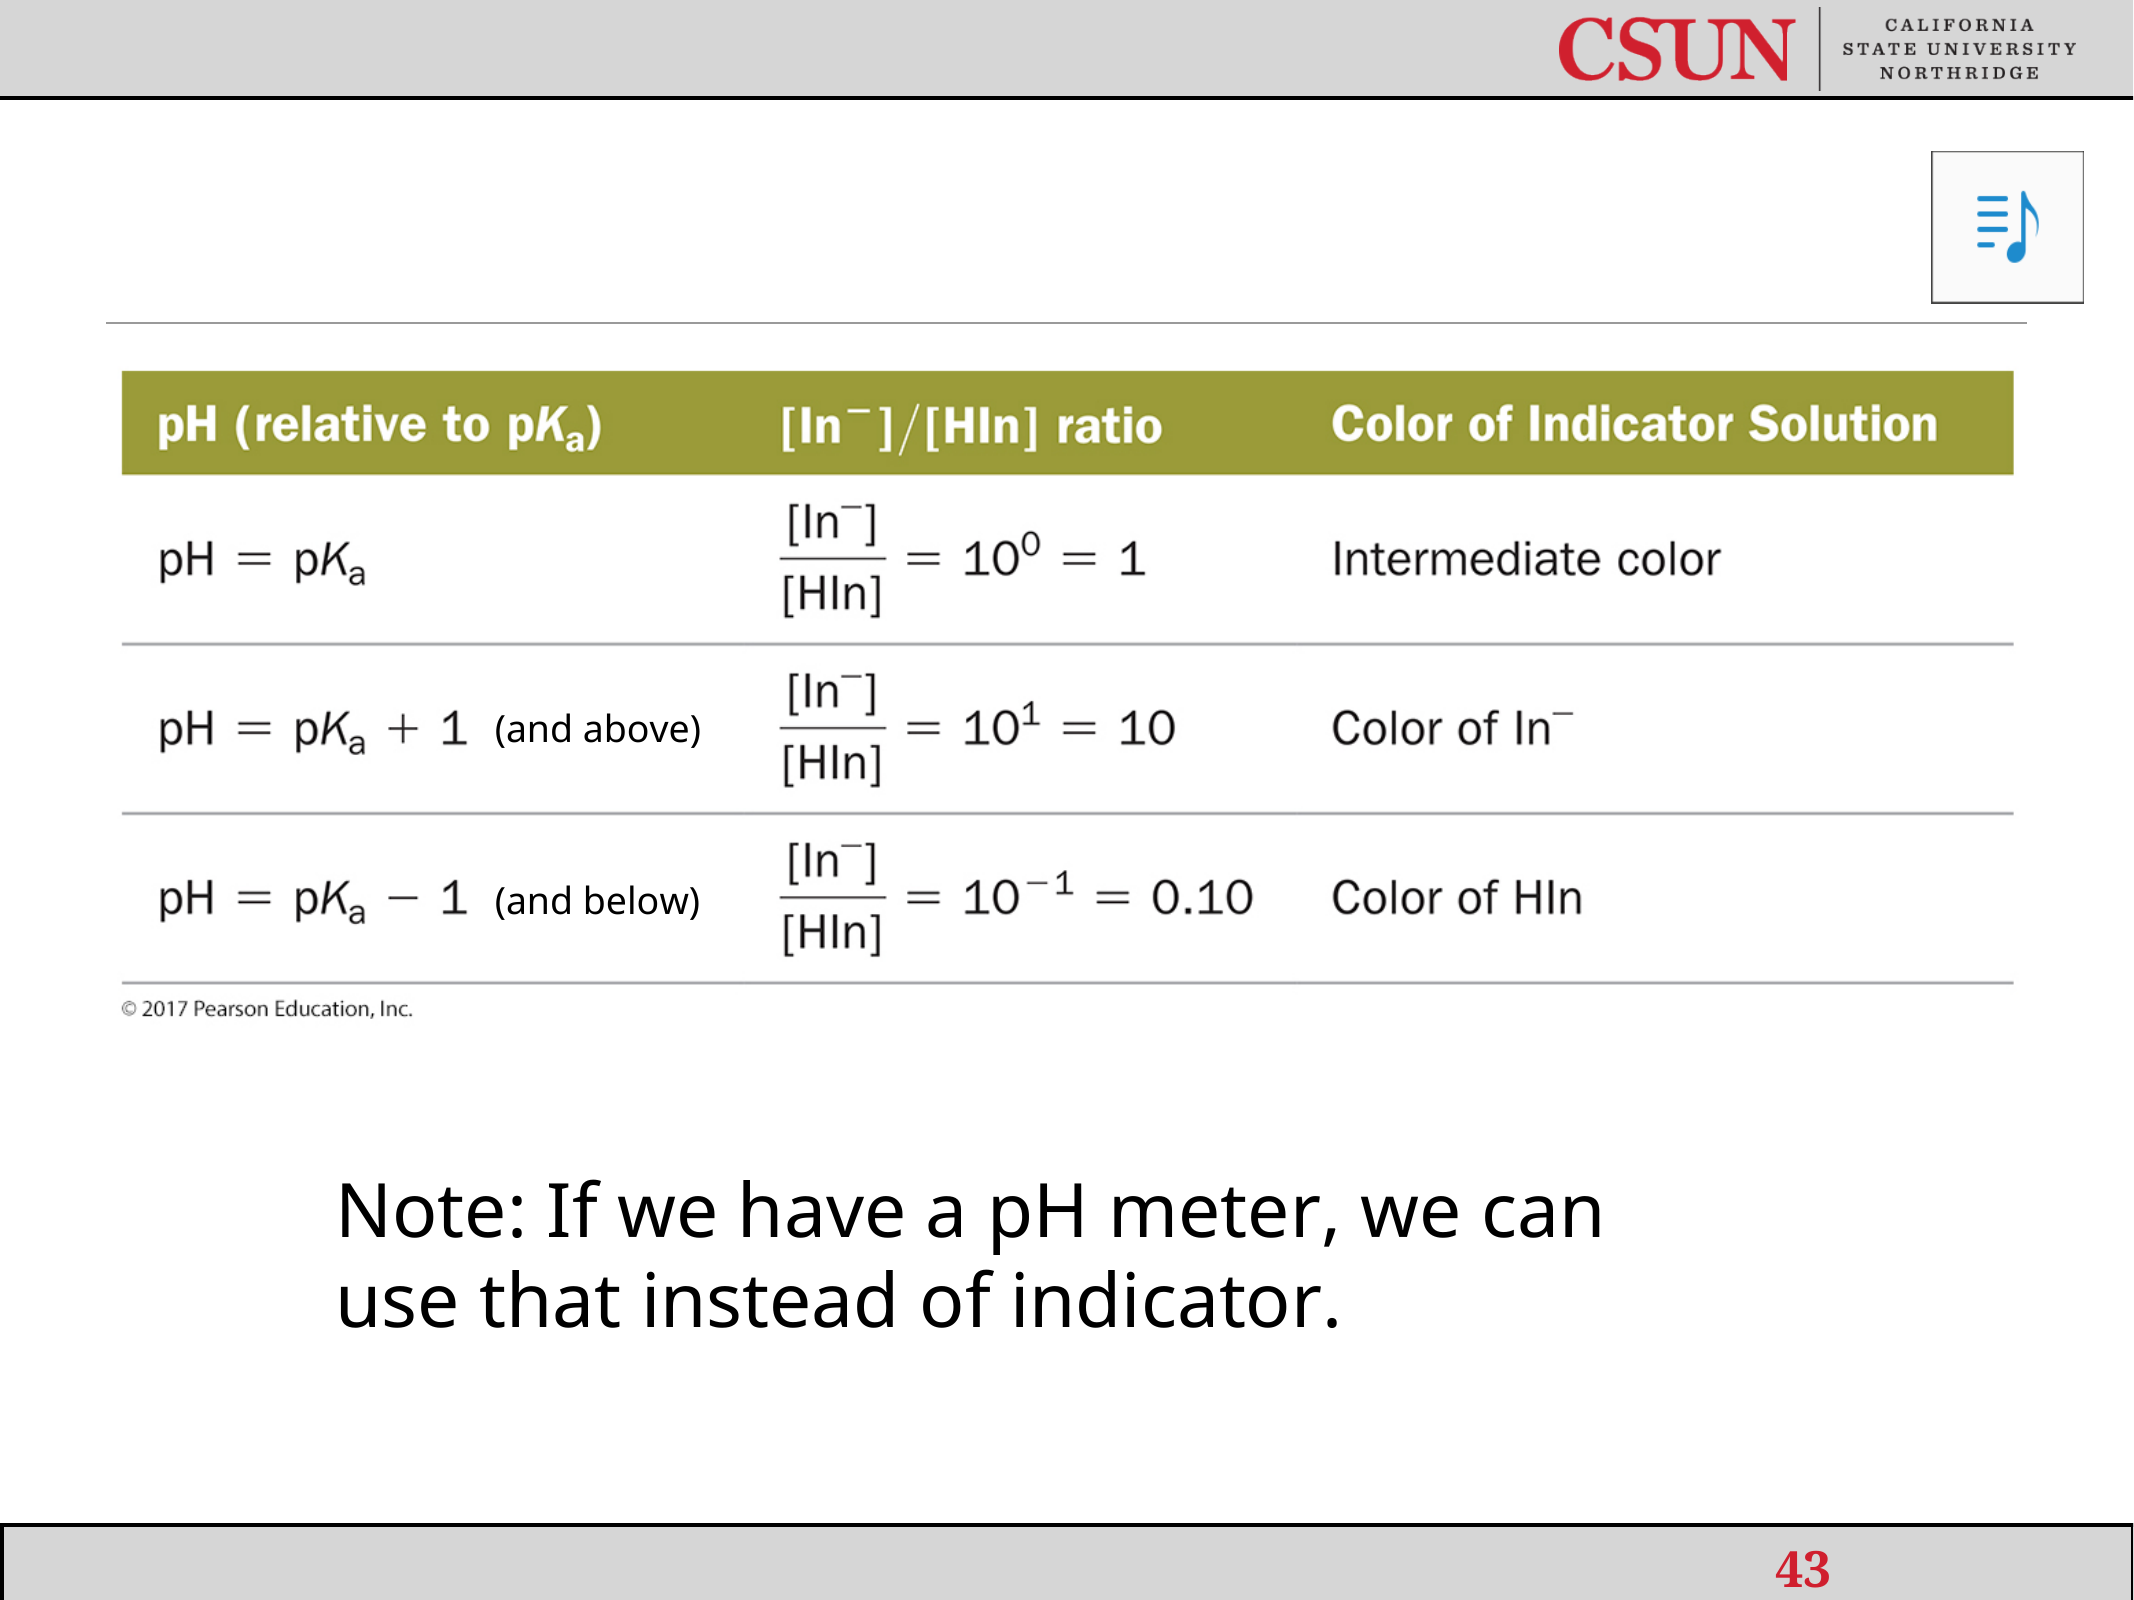

(and above)
(and below)
Note: If we have a pH meter, we can
use that instead of indicator.
43